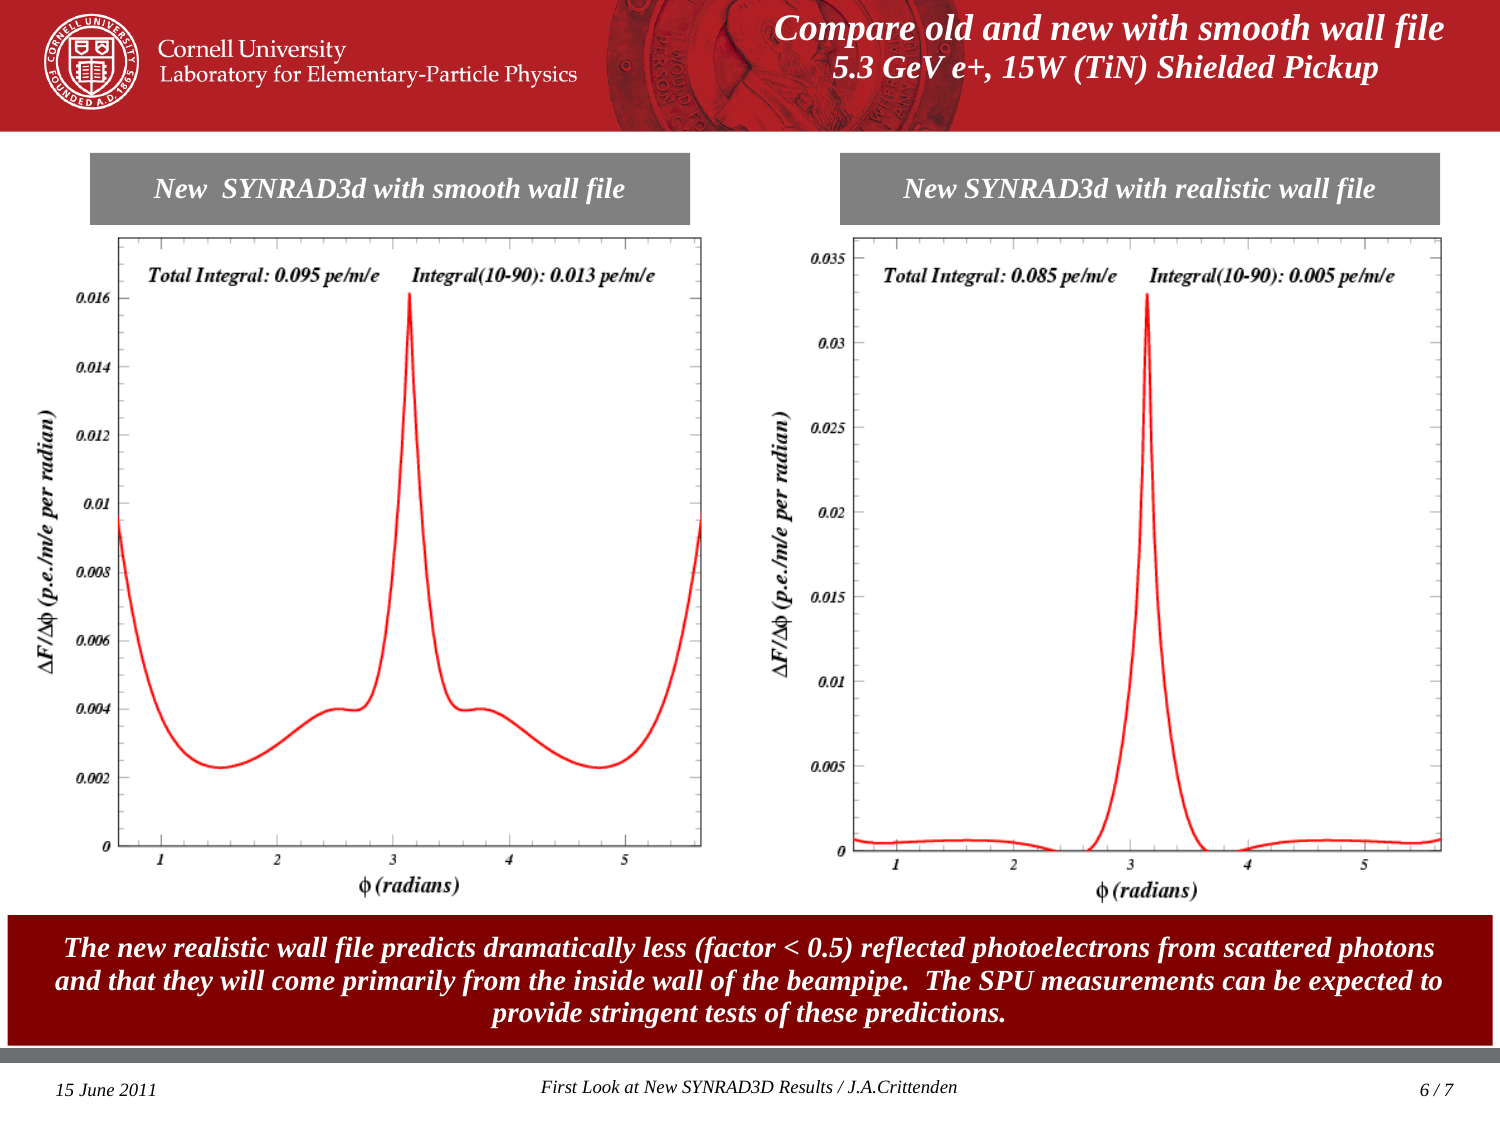

Compare old and new with smooth wall file
5.3 GeV e+, 15W (TiN) Shielded Pickup
New SYNRAD3d with smooth wall file
New SYNRAD3d with realistic wall file
The new realistic wall file predicts dramatically less (factor < 0.5) reflected photoelectrons from scattered photons
and that they will come primarily from the inside wall of the beampipe. The SPU measurements can be expected to
provide stringent tests of these predictions.